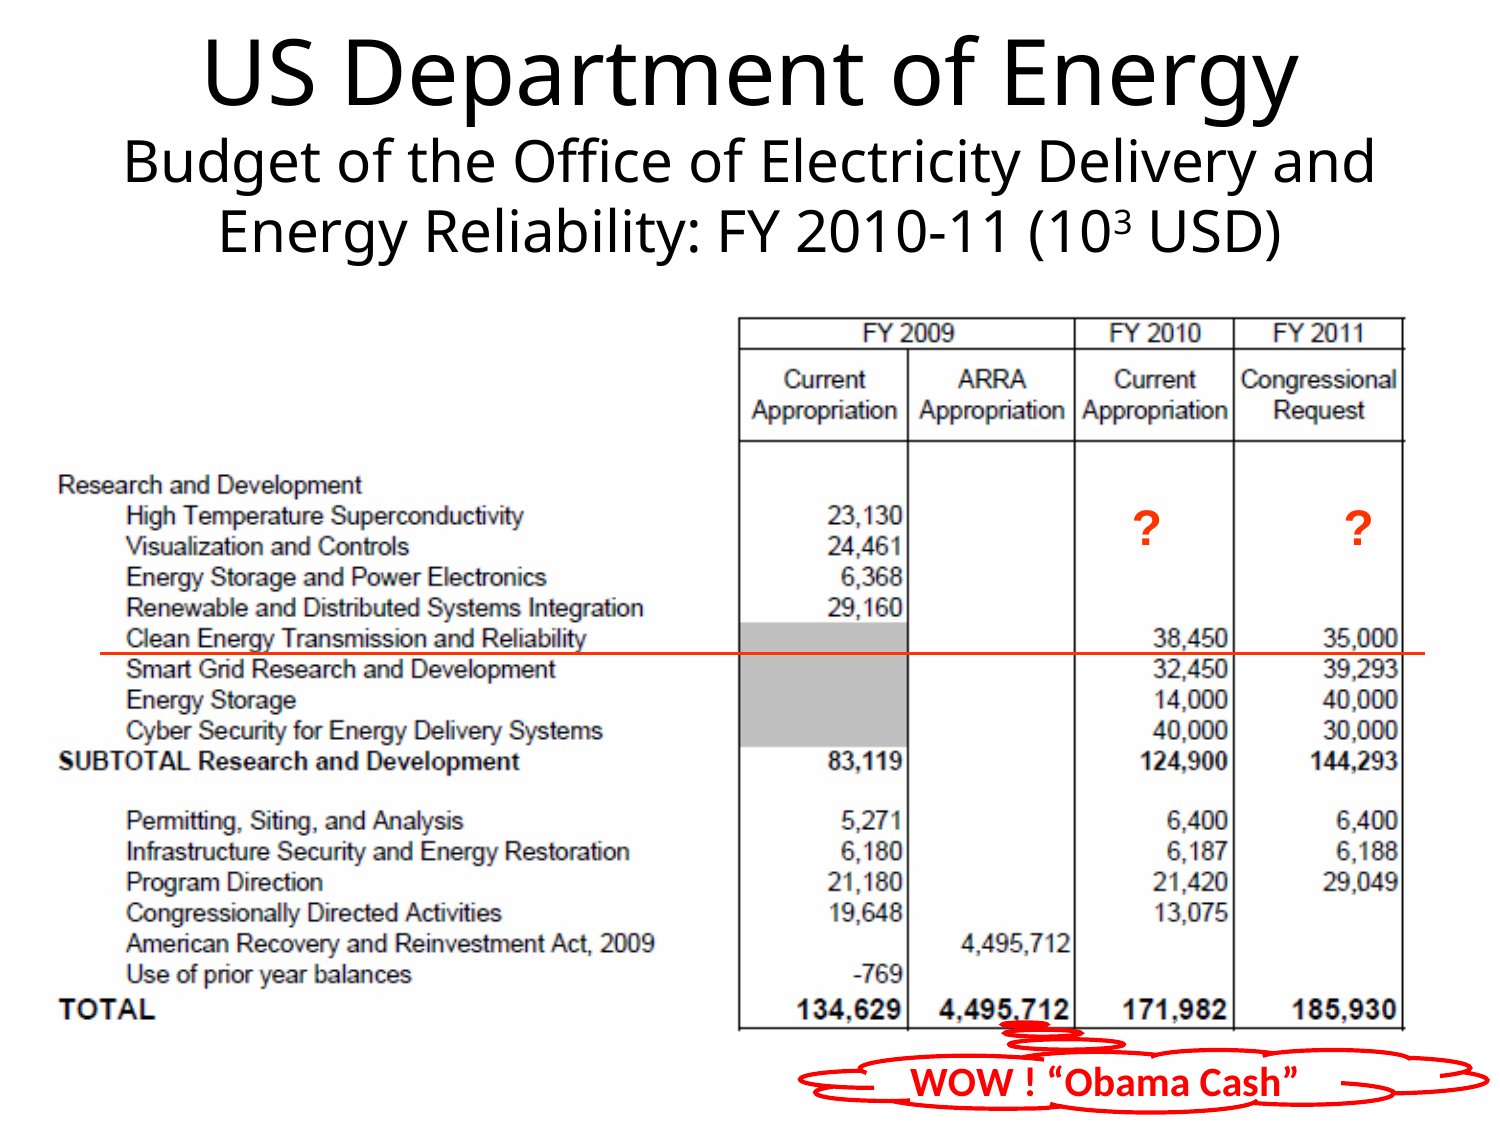

# US Department of Energy Budget of the Office of Electricity Delivery and Energy Reliability: FY 2010-11 (103 USD)
 ? ?
WOW ! “Obama Cash”